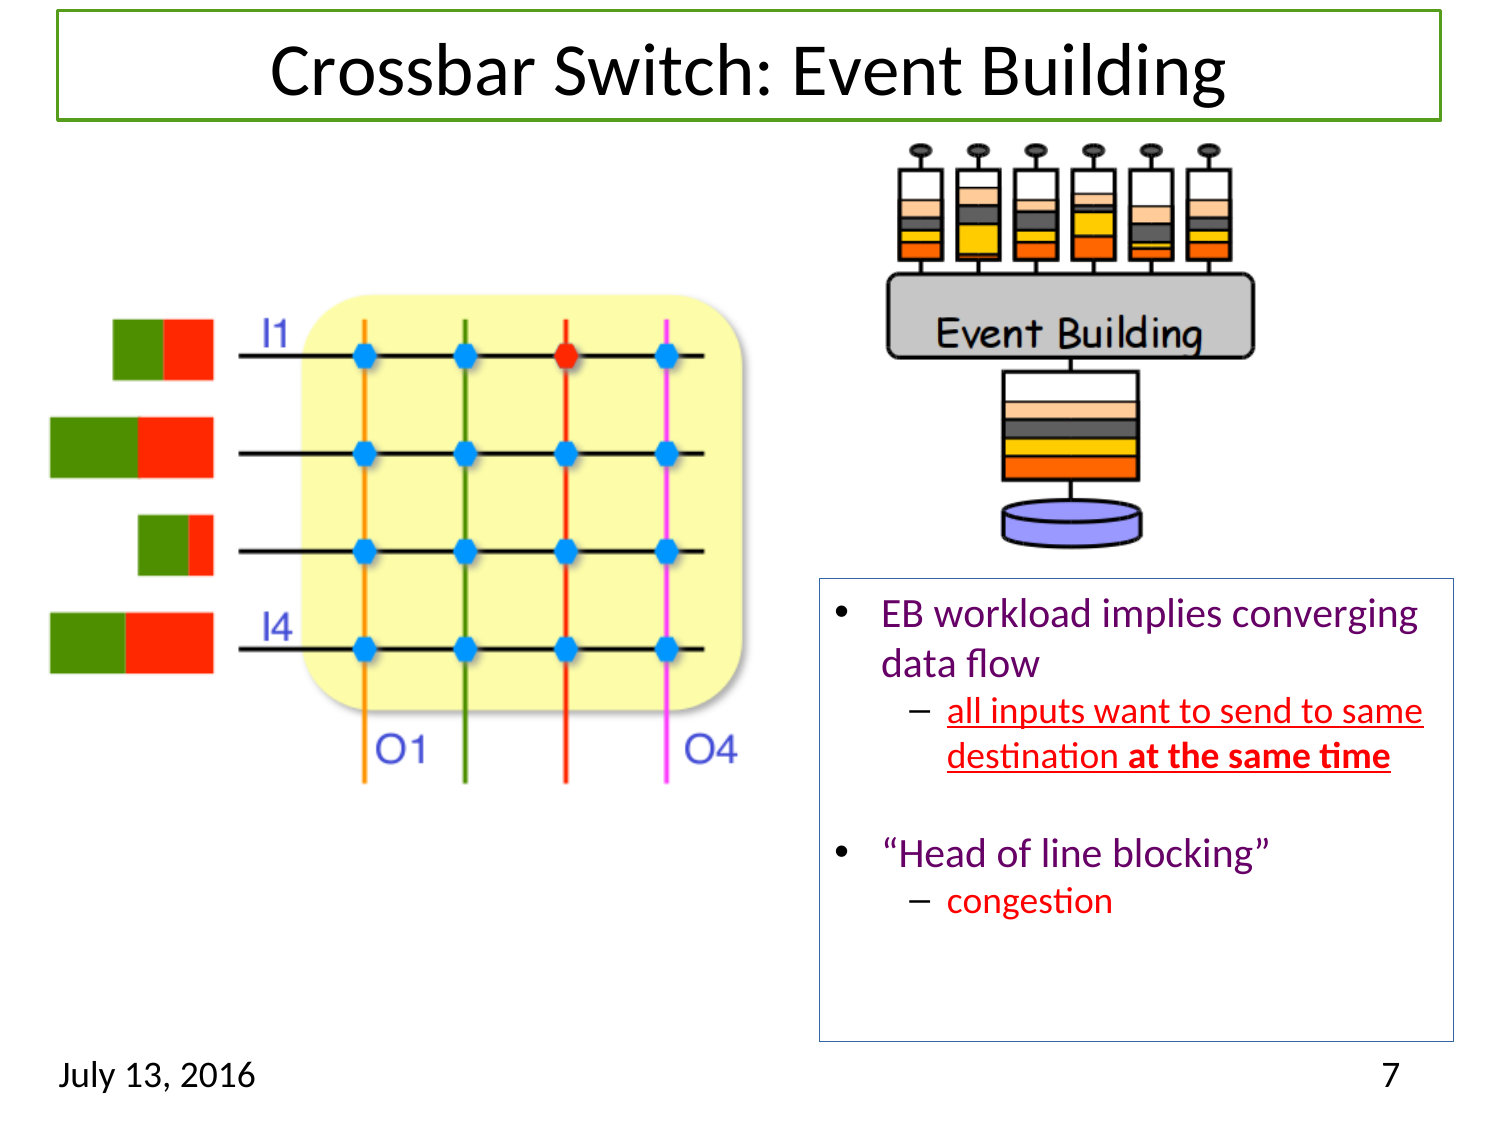

# Crossbar Switch: Event Building
EB workload implies converging data flow
all inputs want to send to same destination at the same time
“Head of line blocking”
congestion
7